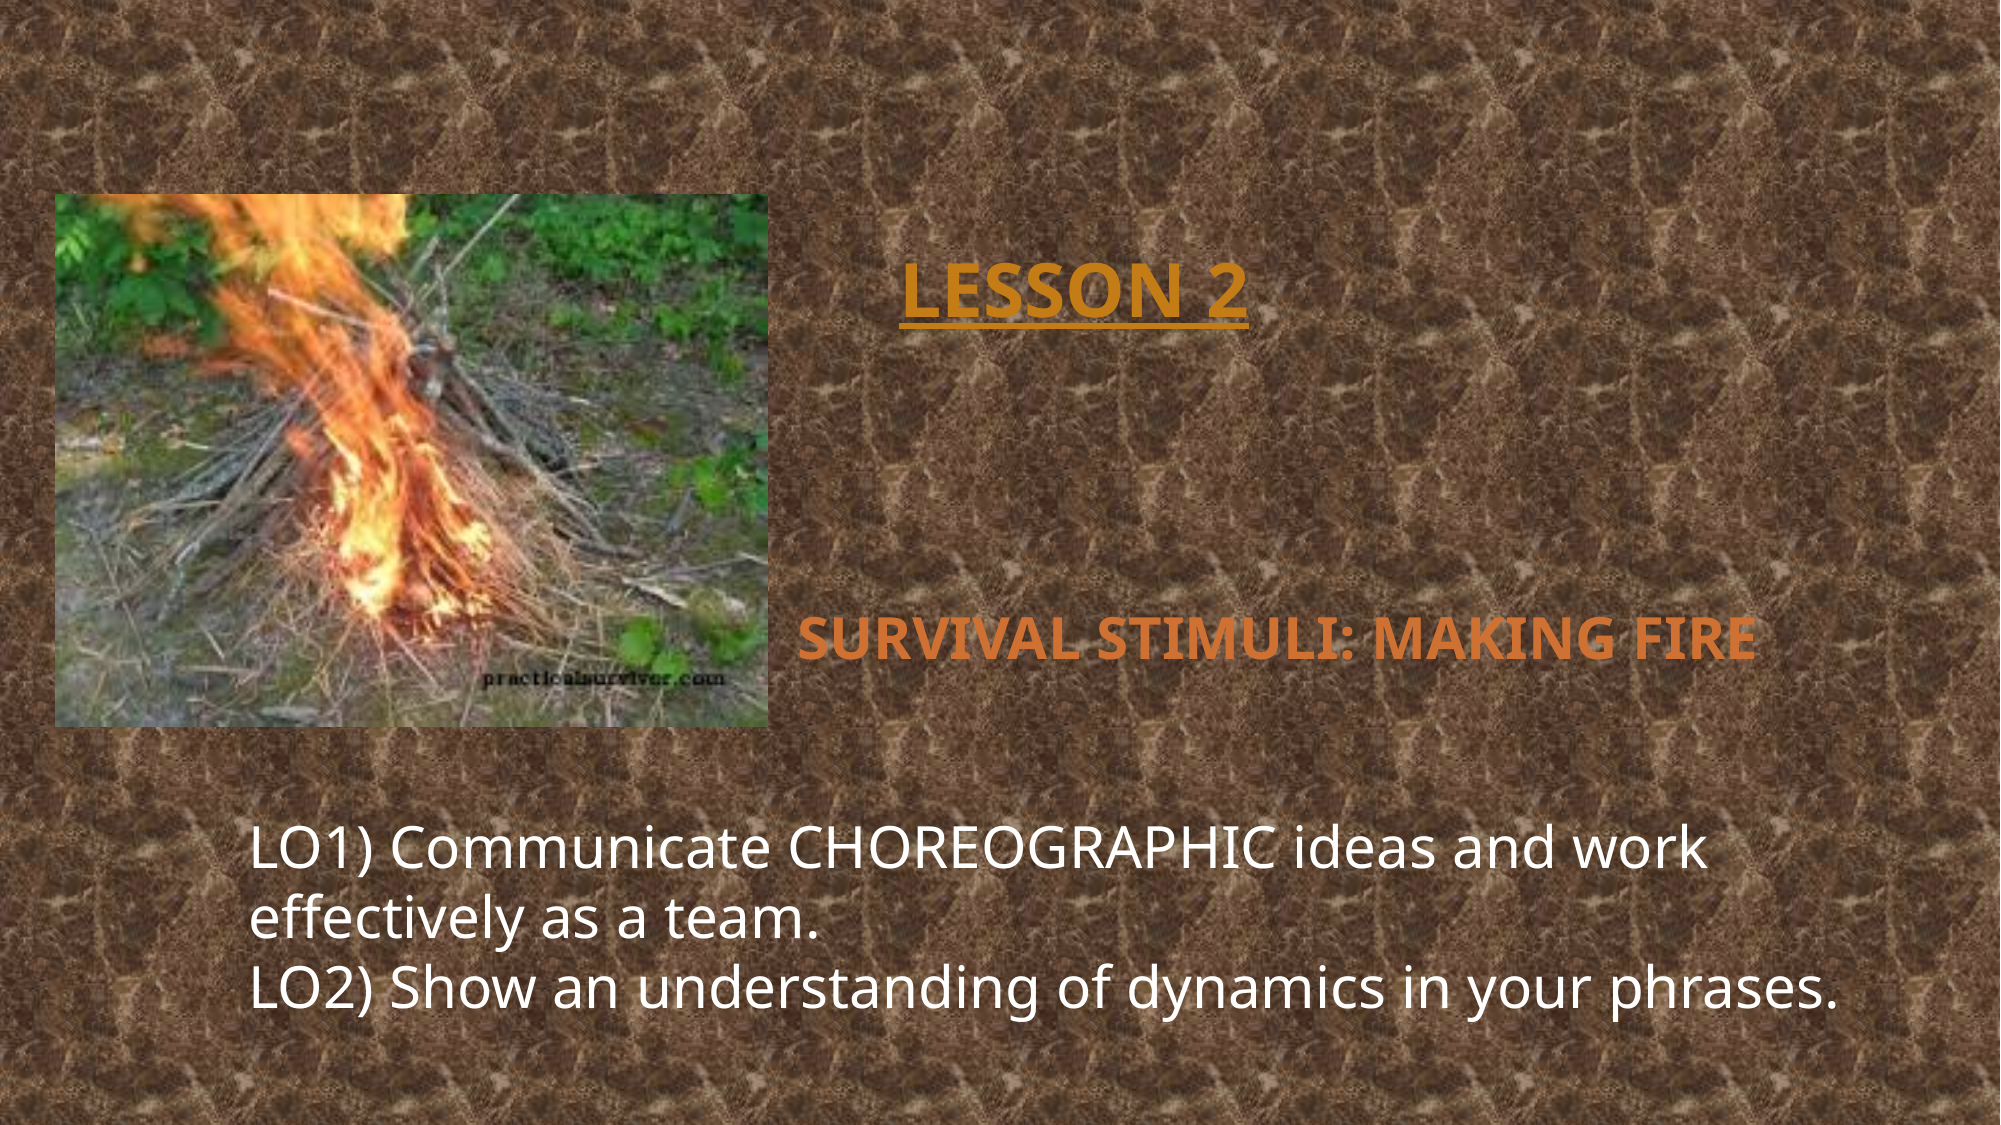

LESSON 2
 SURVIVAL STIMULI: MAKING FIRE
LO1) Communicate CHOREOGRAPHIC ideas and work effectively as a team.
LO2) Show an understanding of dynamics in your phrases.